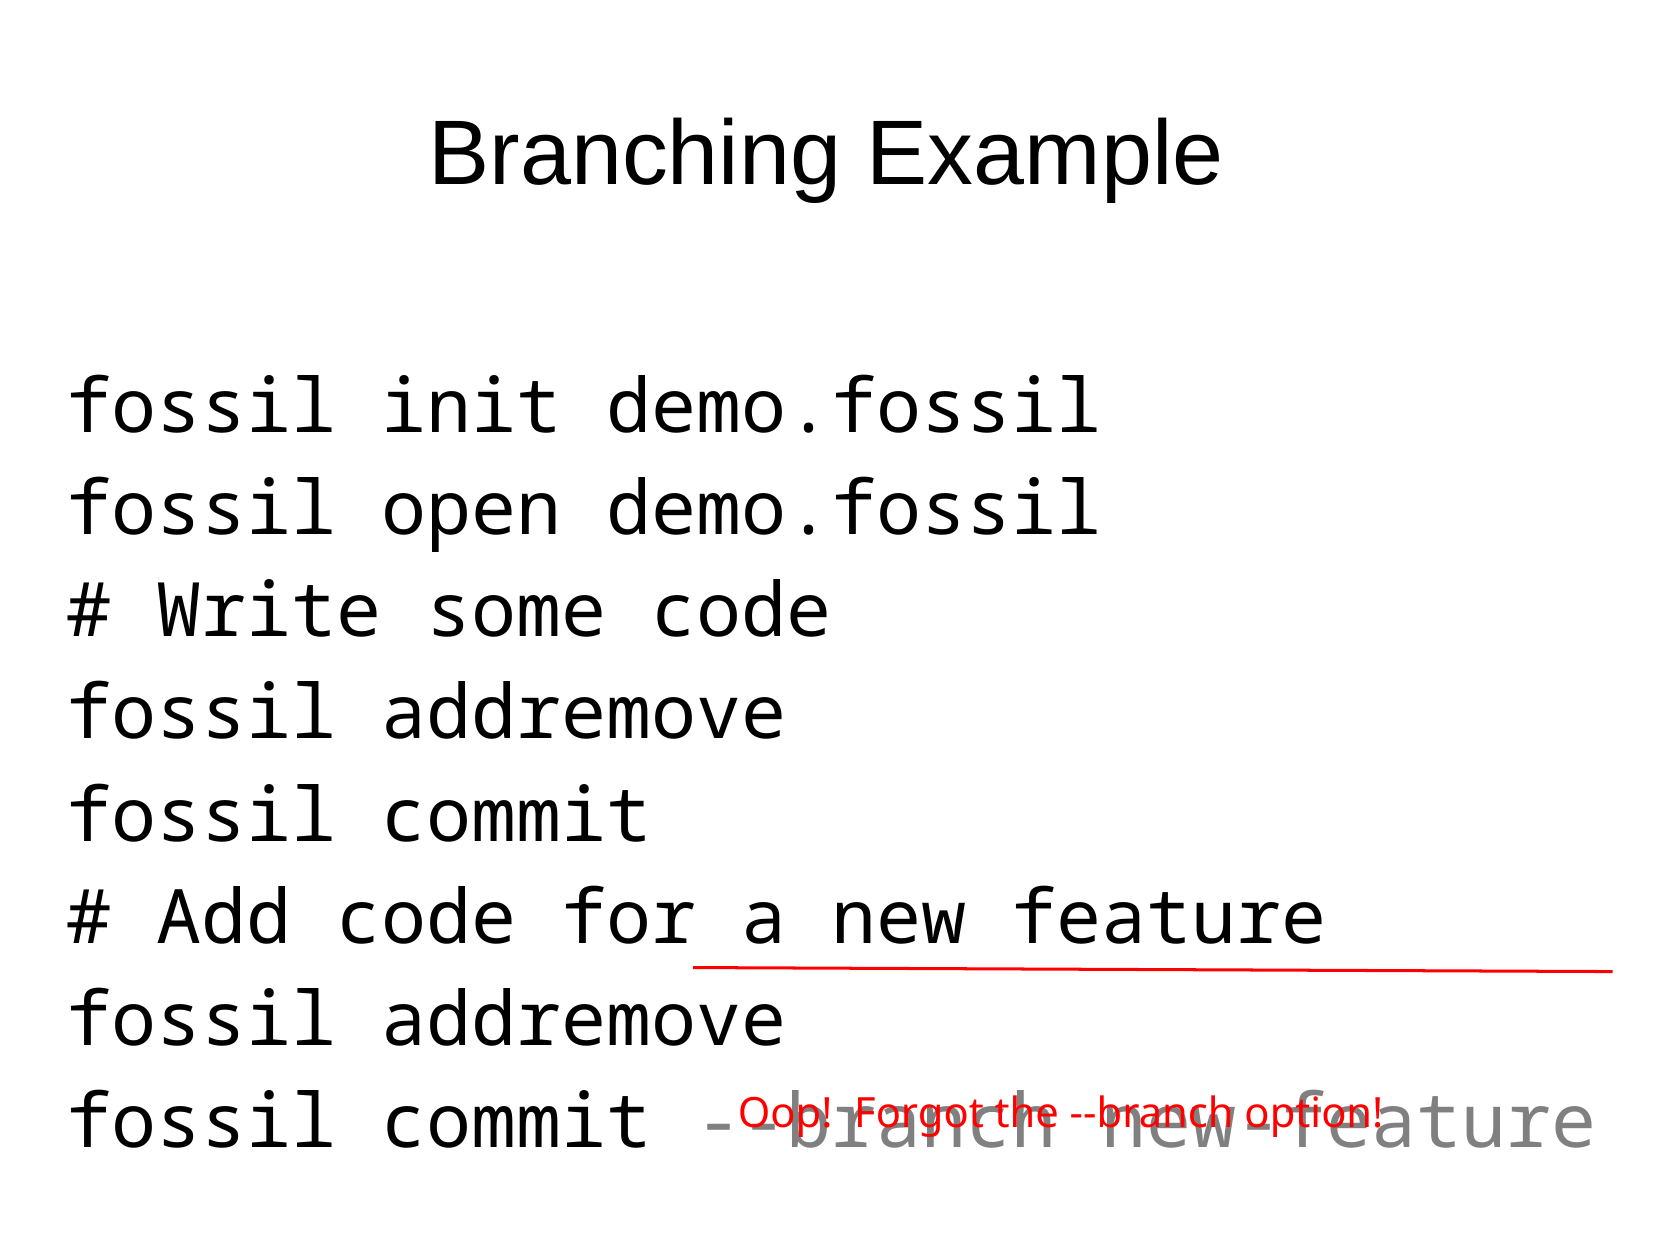

# Branching Example
fossil init demo.fossil
fossil open demo.fossil
# Write some code
fossil addremove
fossil commit
# Add code for a new feature
fossil addremove
fossil commit --branch new-feature
Oop! Forgot the --branch option!